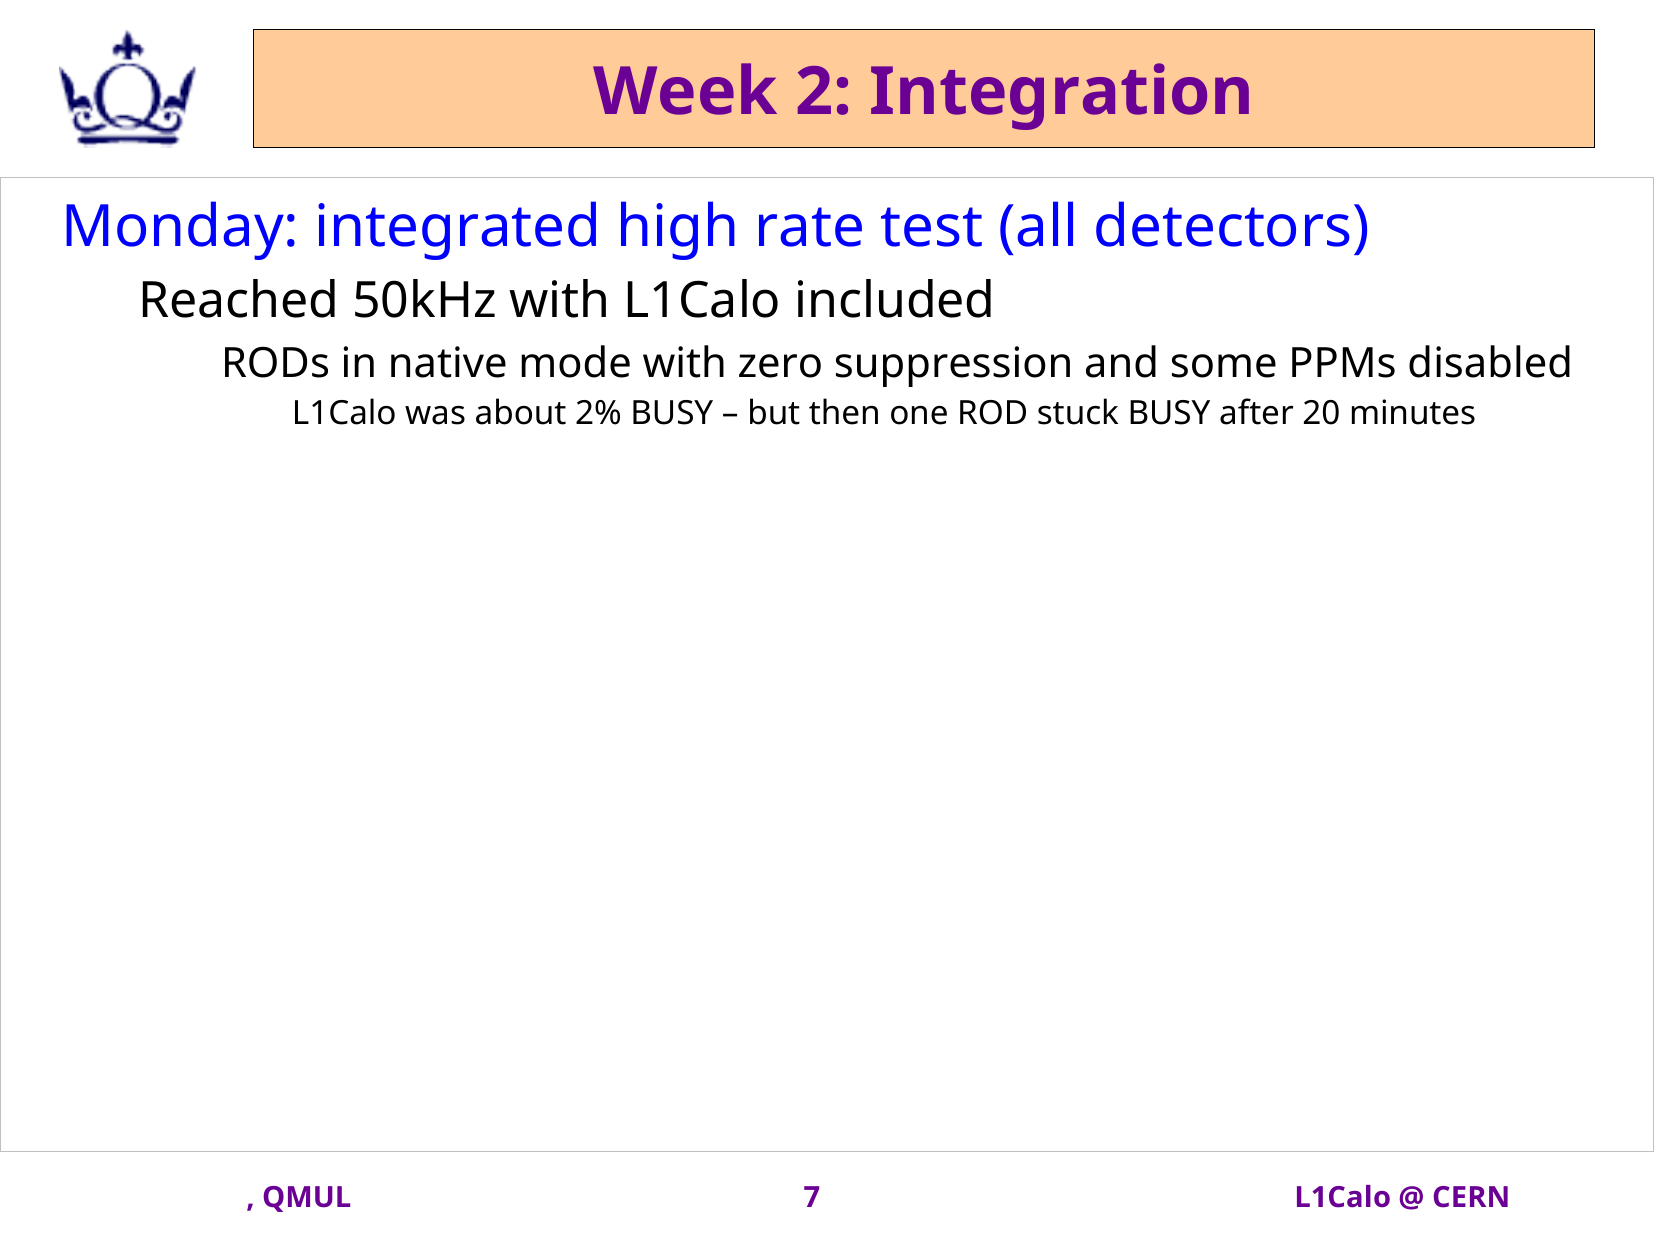

# Week 2: Integration
Monday: integrated high rate test (all detectors)
Reached 50kHz with L1Calo included
RODs in native mode with zero suppression and some PPMs disabled
L1Calo was about 2% BUSY – but then one ROD stuck BUSY after 20 minutes